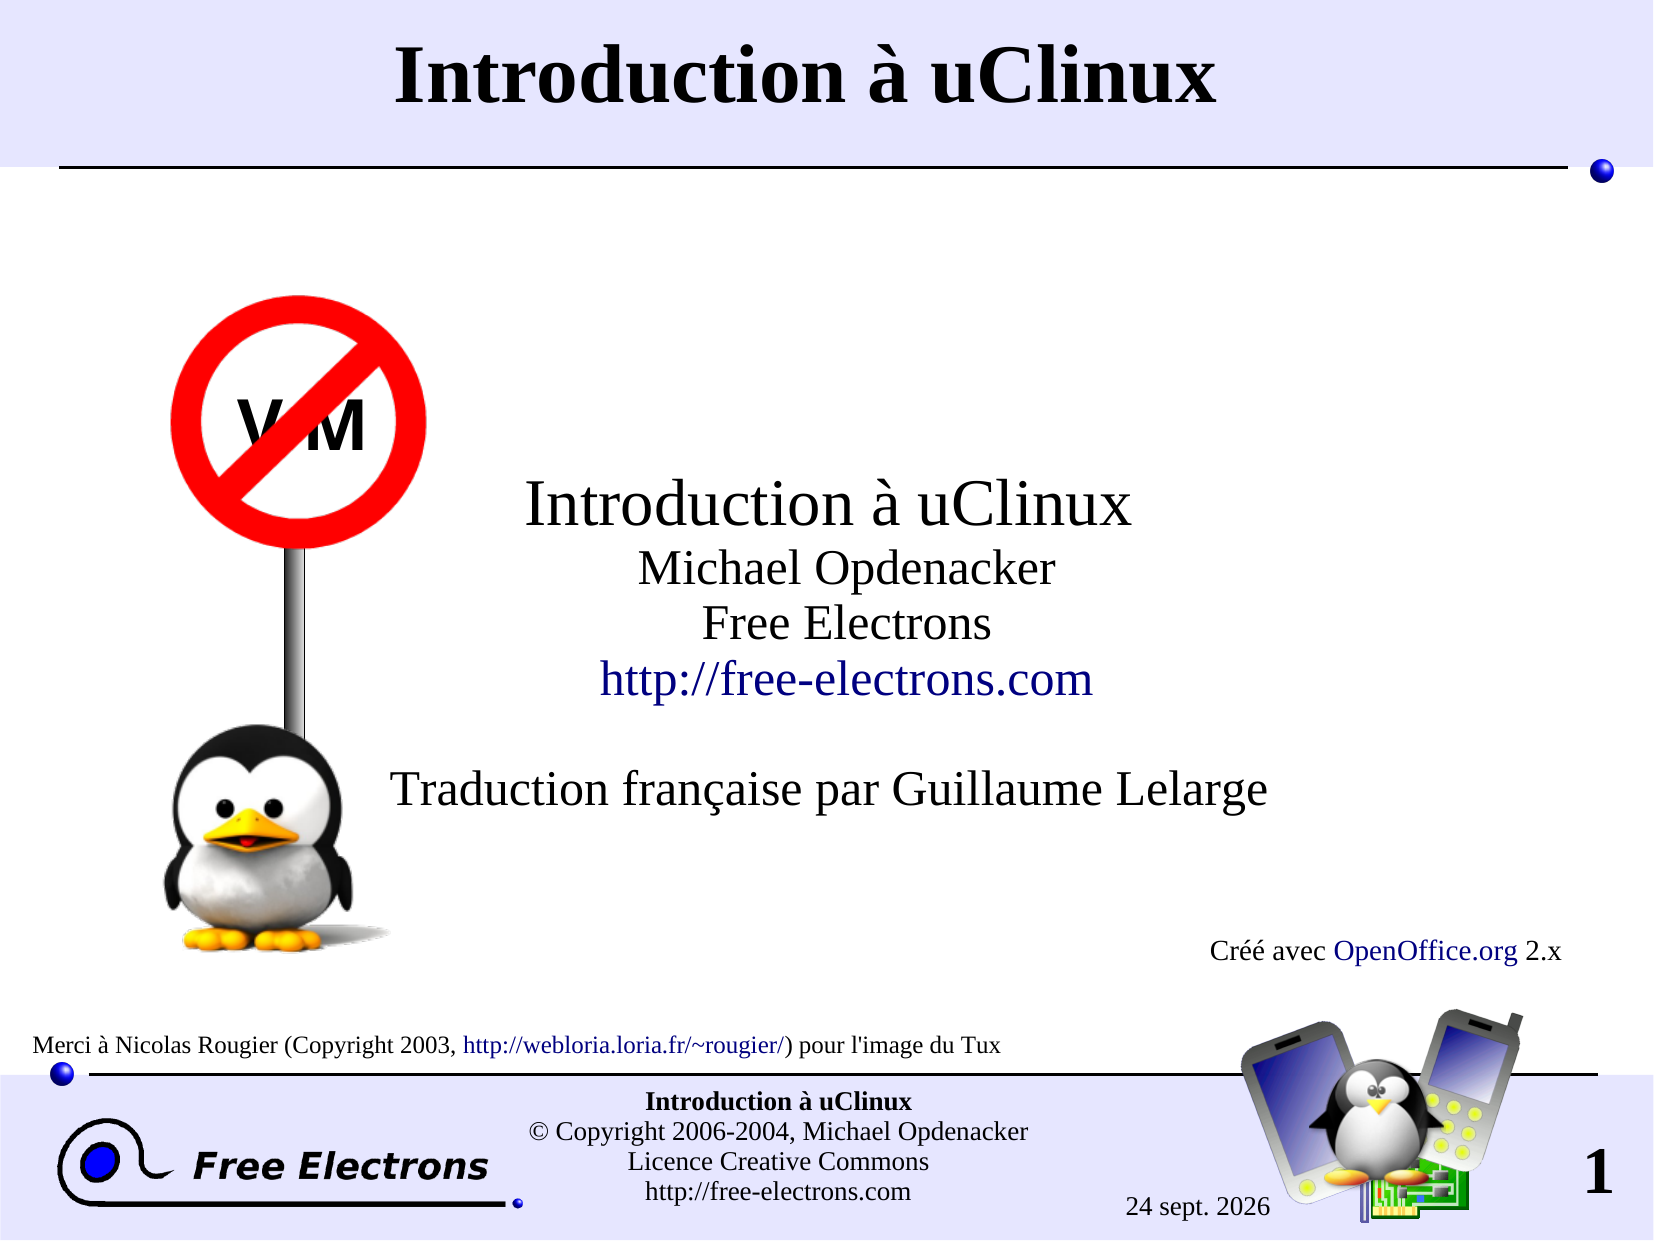

# Introduction à uClinux
Introduction à uClinux
Michael Opdenacker
Free Electrons
http://free-electrons.com
Traduction française par Guillaume Lelarge
V M
Créé avec OpenOffice.org 2.x
Merci à Nicolas Rougier (Copyright 2003, http://webloria.loria.fr/~rougier/) pour l'image du Tux